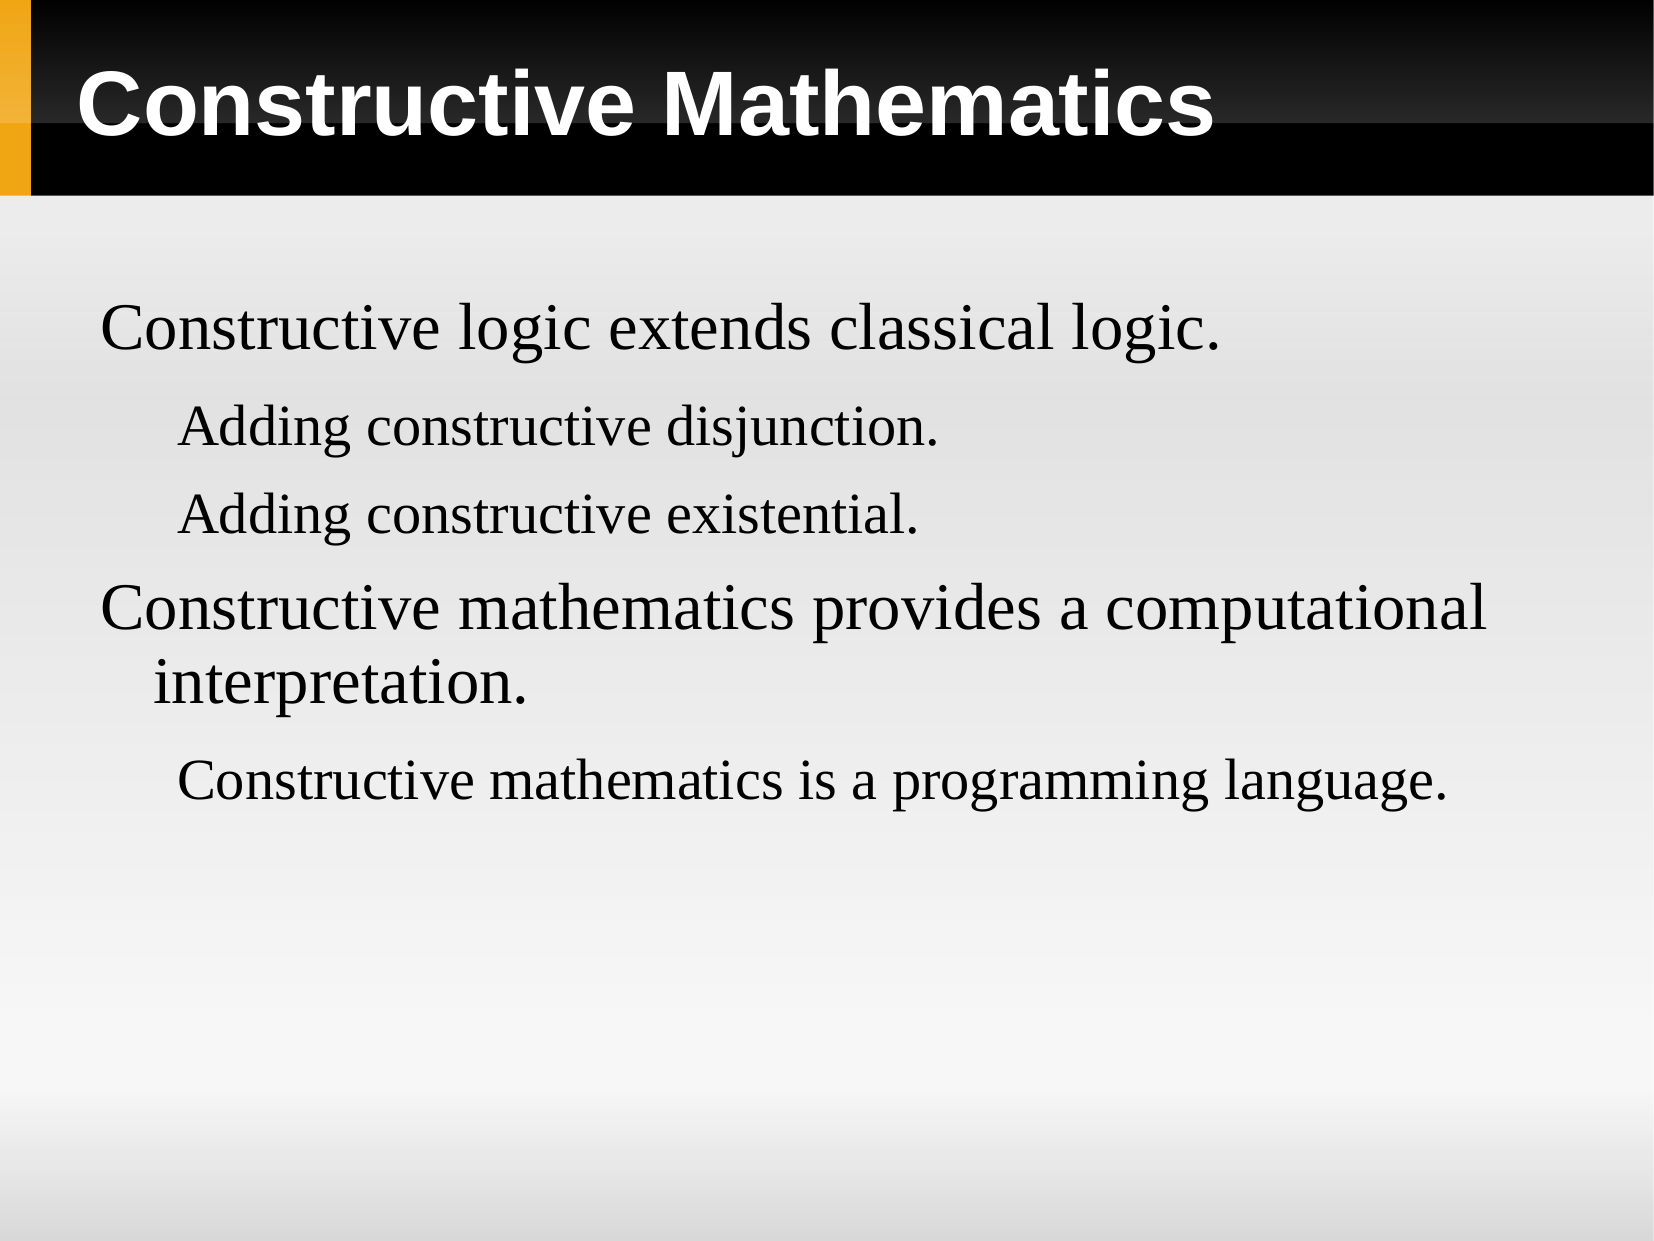

# Constructive Mathematics
Constructive logic extends classical logic.
Adding constructive disjunction.
Adding constructive existential.
Constructive mathematics provides a computational interpretation.
Constructive mathematics is a programming language.